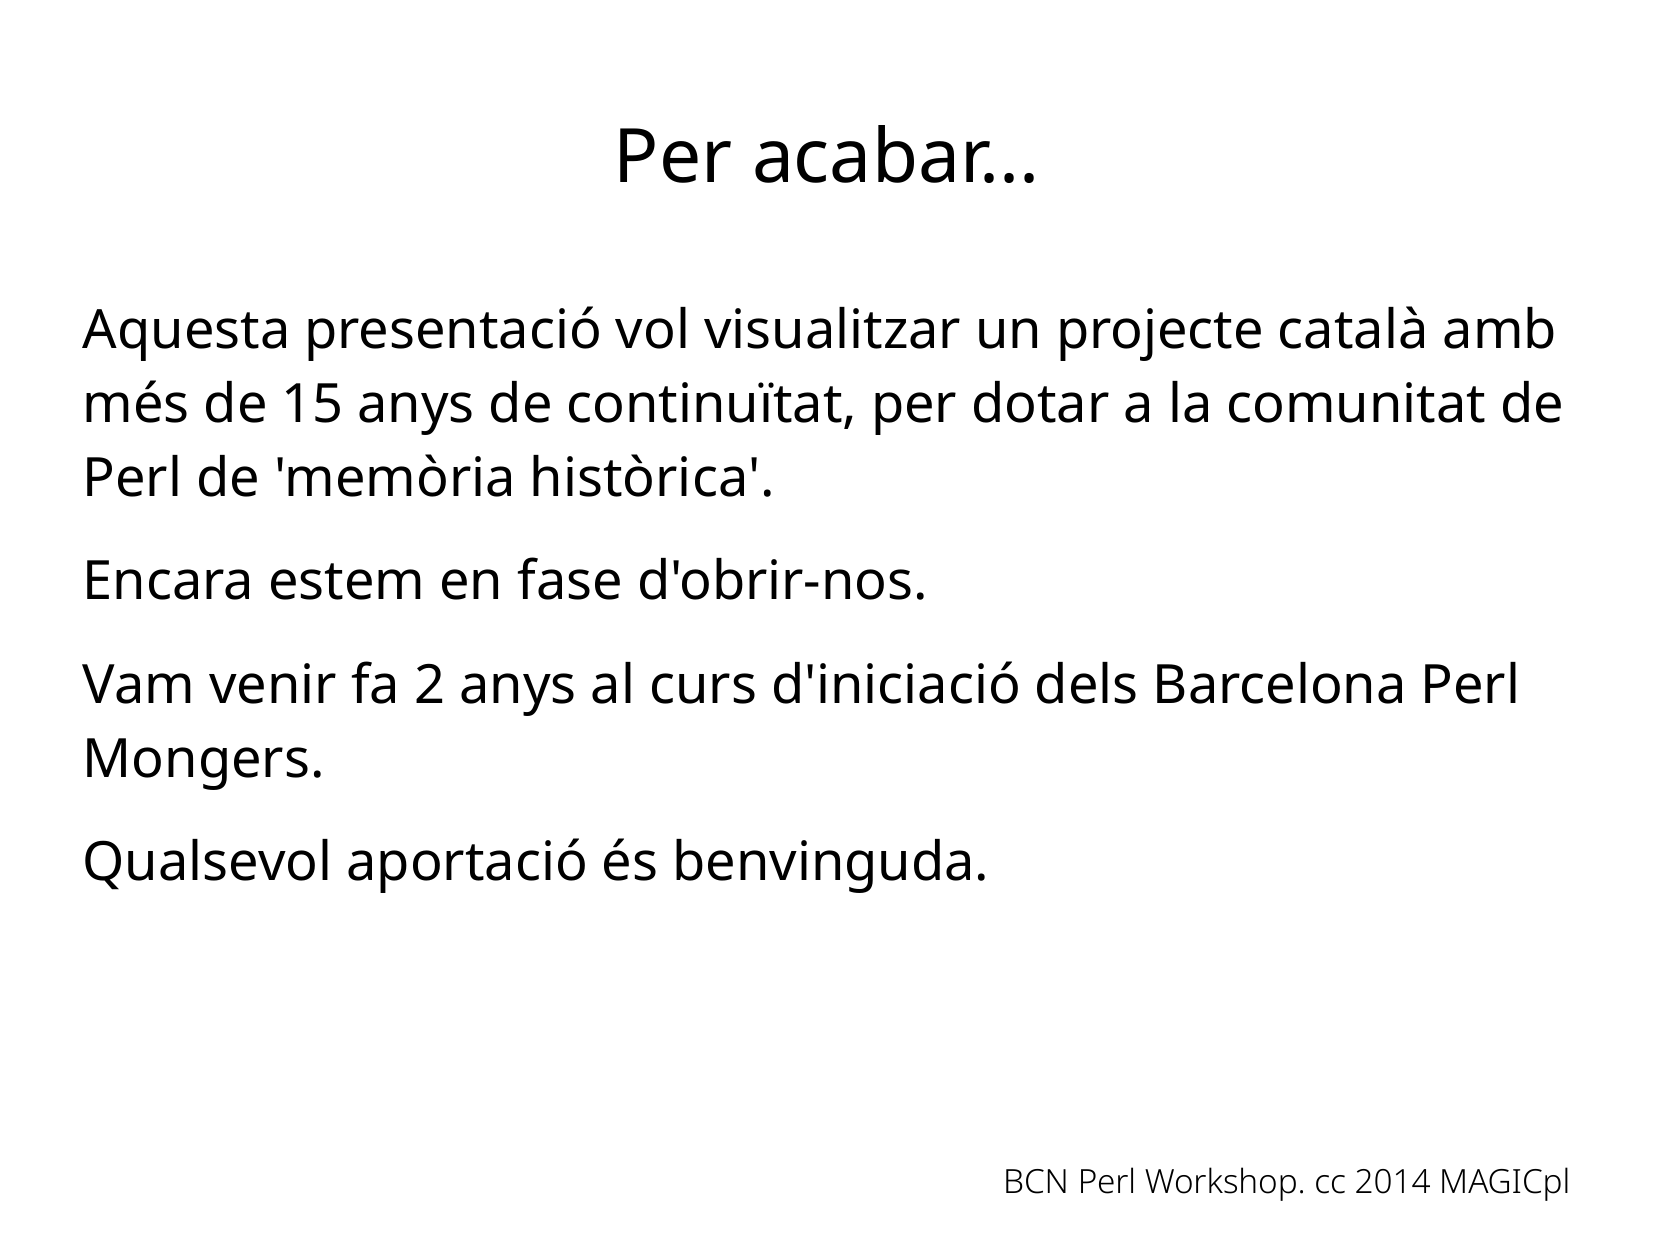

# Per acabar...
Aquesta presentació vol visualitzar un projecte català amb més de 15 anys de continuïtat, per dotar a la comunitat de Perl de 'memòria històrica'.
Encara estem en fase d'obrir-nos.
Vam venir fa 2 anys al curs d'iniciació dels Barcelona Perl Mongers.
Qualsevol aportació és benvinguda.
 BCN Perl Workshop. cc 2014 MAGICpl